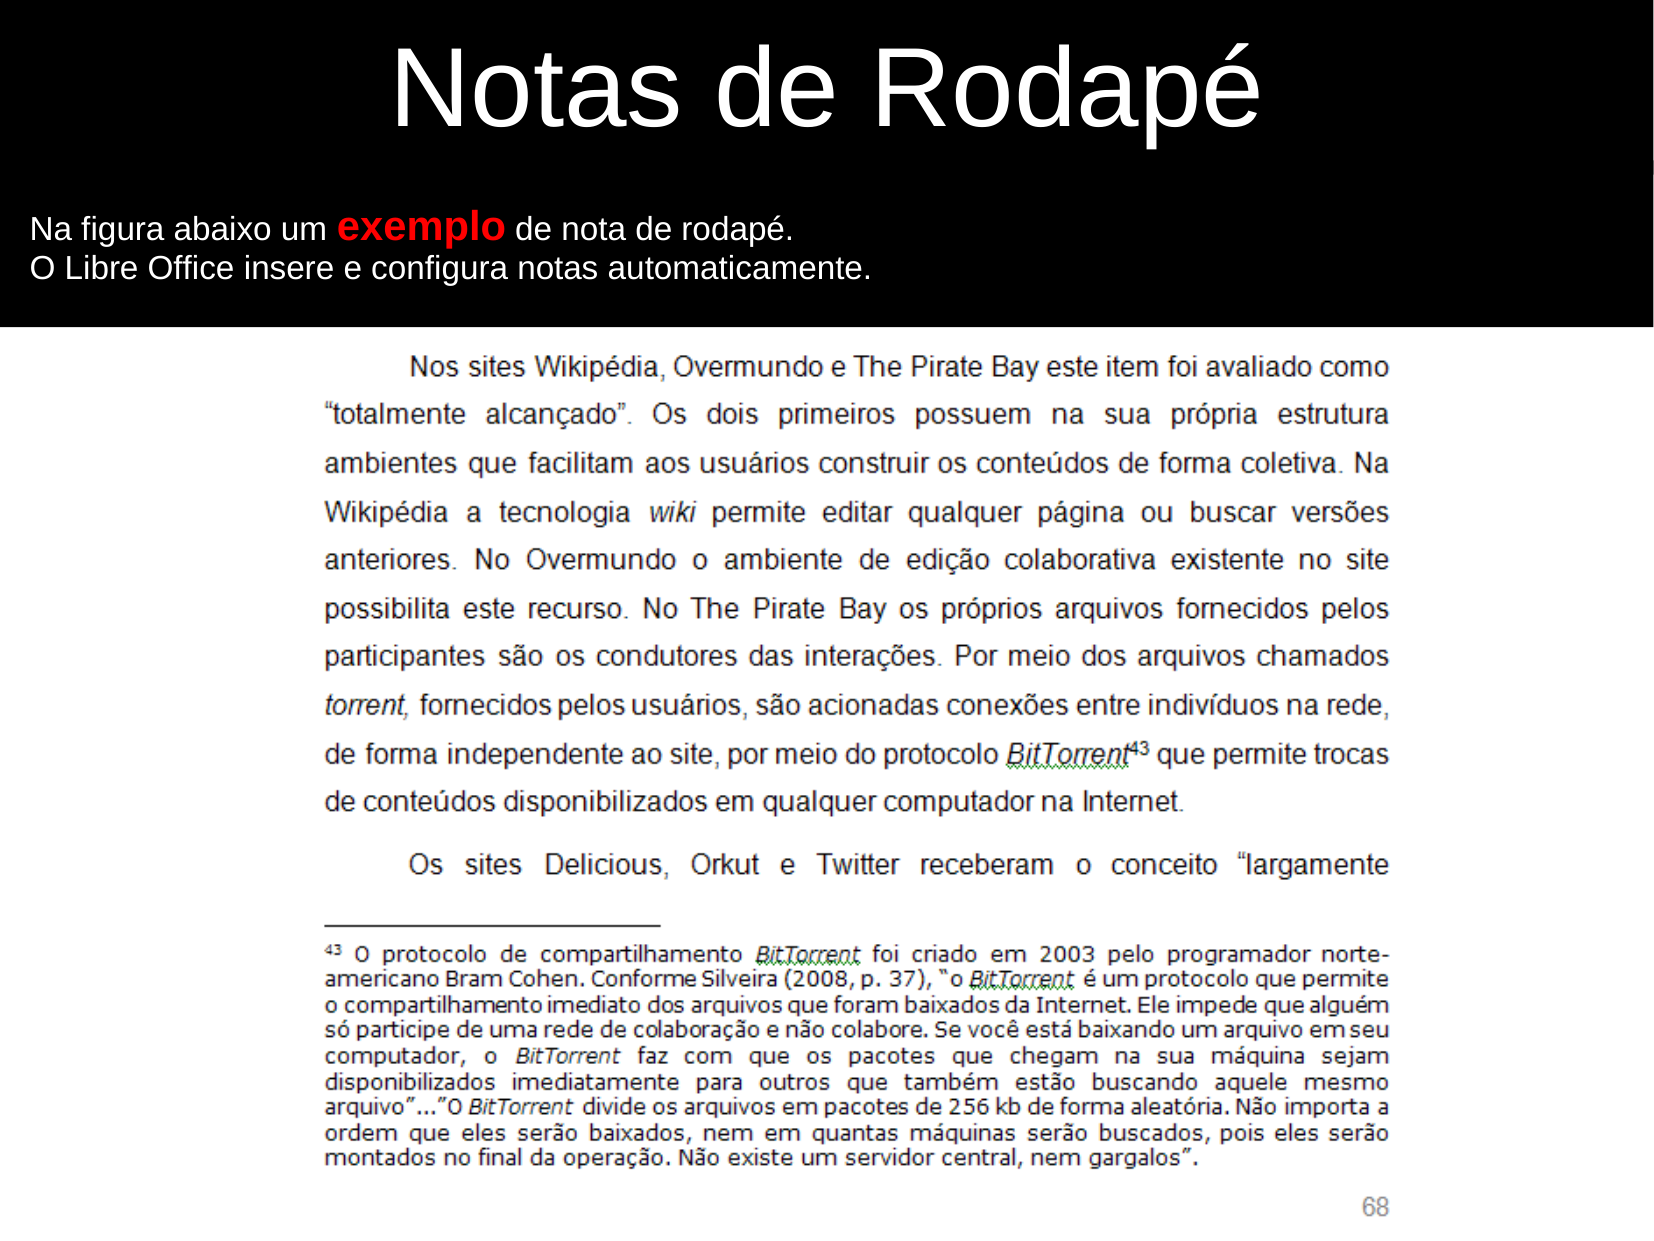

# Notas de Rodapé
Na figura abaixo um exemplo de nota de rodapé.
O Libre Office insere e configura notas automaticamente.